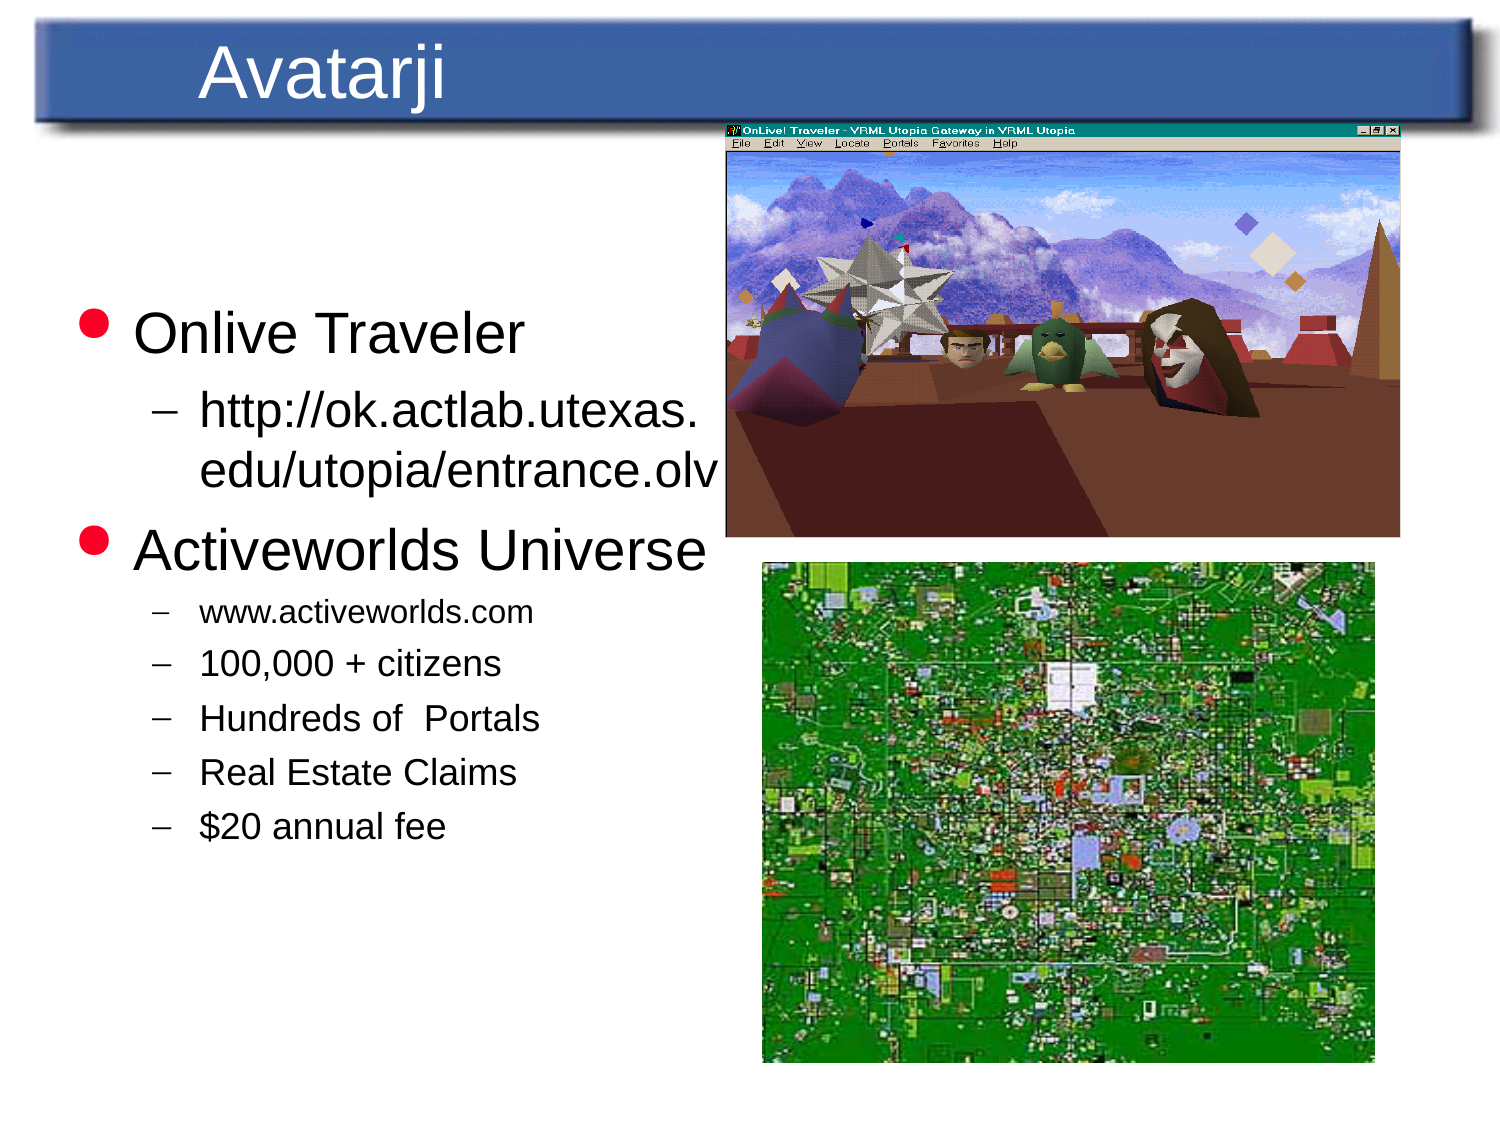

# Avatarji
Onlive Traveler
http://ok.actlab.utexas. edu/utopia/entrance.olv
Activeworlds Universe
www.activeworlds.com
100,000 + citizens
Hundreds of Portals
Real Estate Claims
$20 annual fee